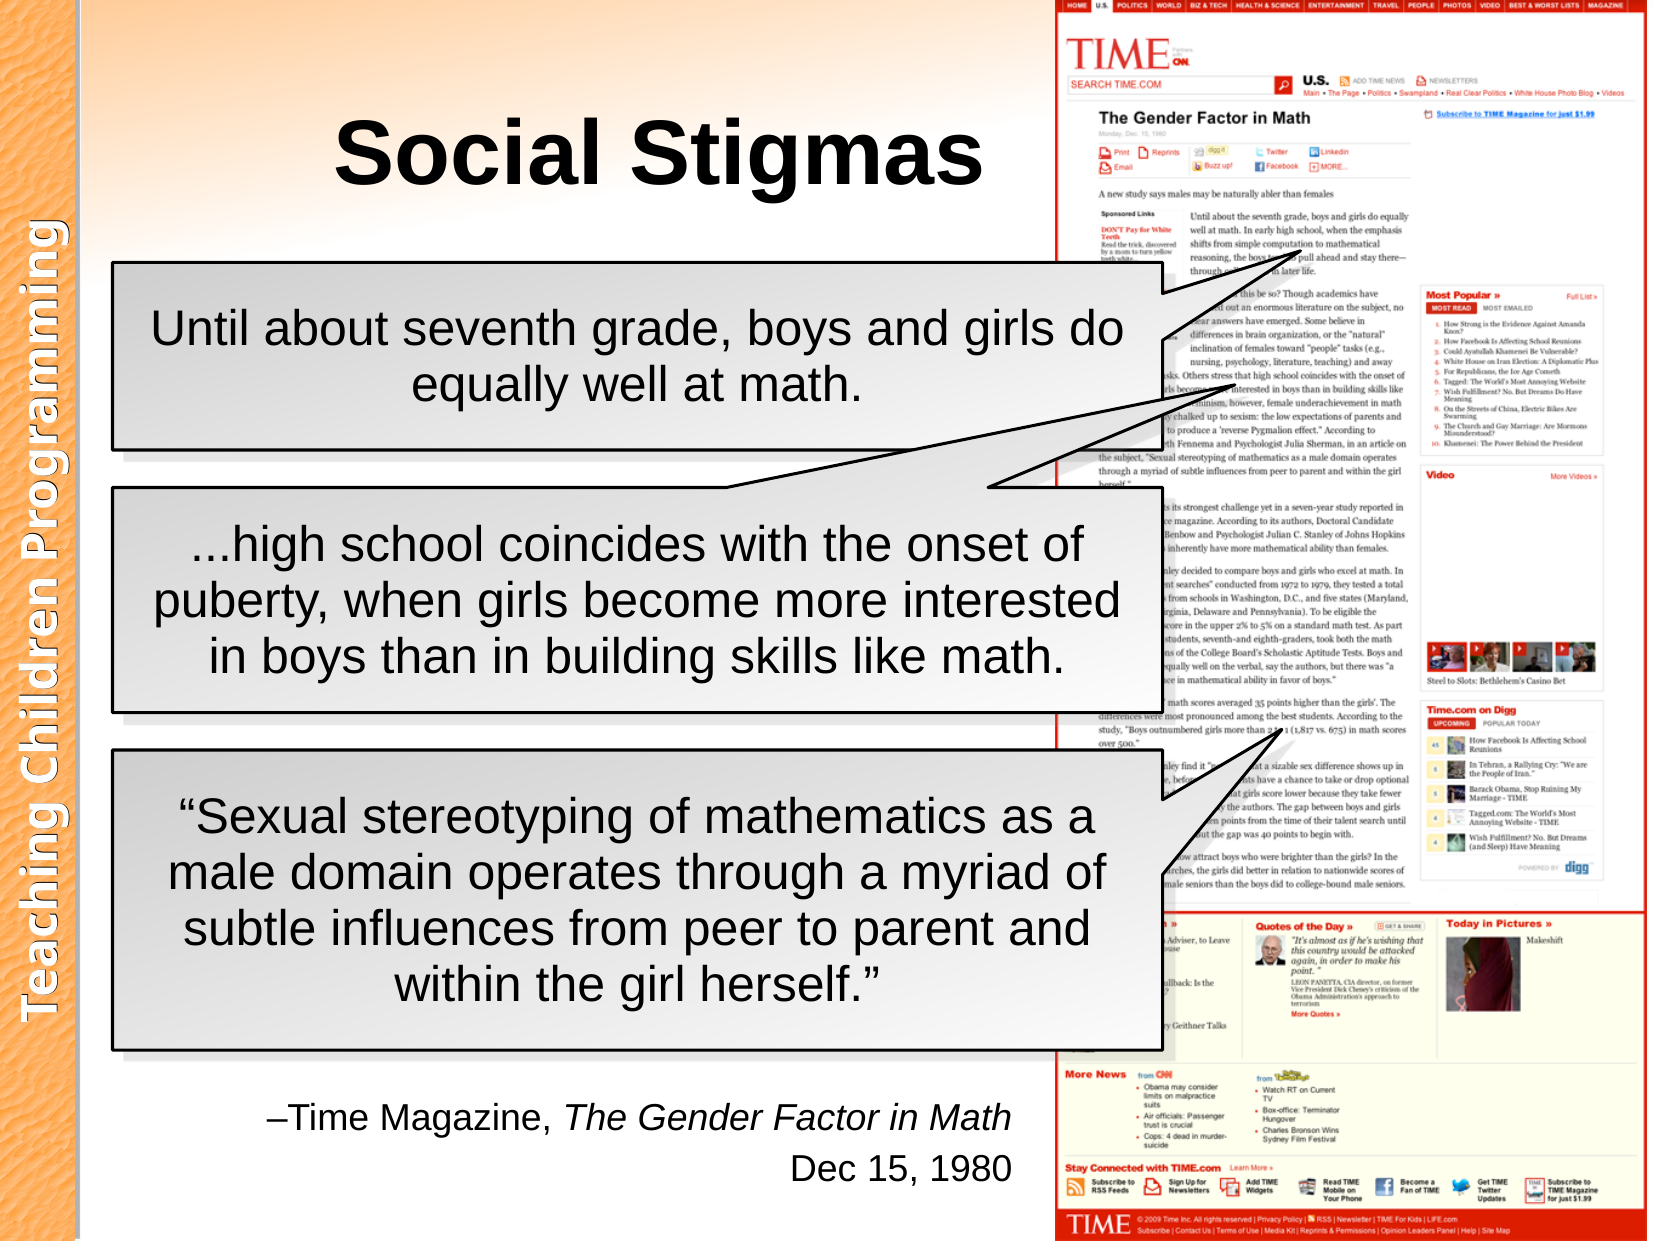

# Social Stigmas
Until about seventh grade, boys and girls do equally well at math.
...high school coincides with the onset of puberty, when girls become more interested in boys than in building skills like math.
“Sexual stereotyping of mathematics as a male domain operates through a myriad of subtle influences from peer to parent and within the girl herself.”
–Time Magazine, The Gender Factor in Math
Dec 15, 1980
4